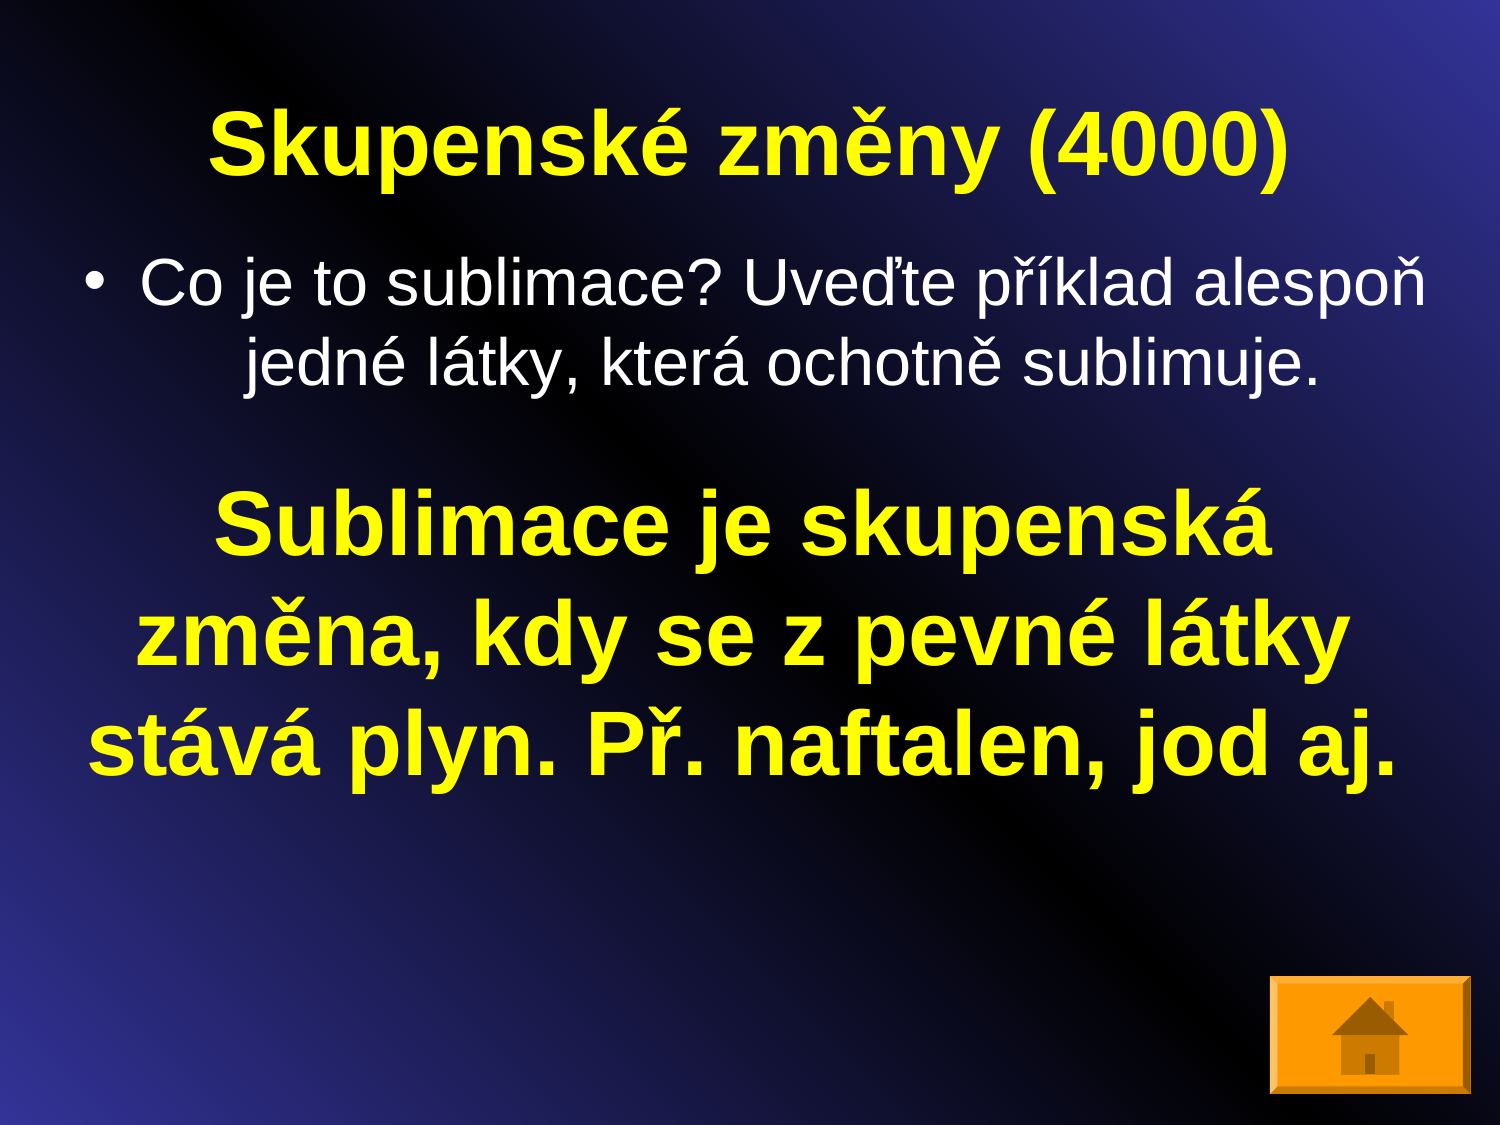

# Skupenské změny (4000)
Co je to sublimace? Uveďte příklad alespoň jedné látky, která ochotně sublimuje.
Sublimace je skupenská změna, kdy se z pevné látky stává plyn. Př. naftalen, jod aj.